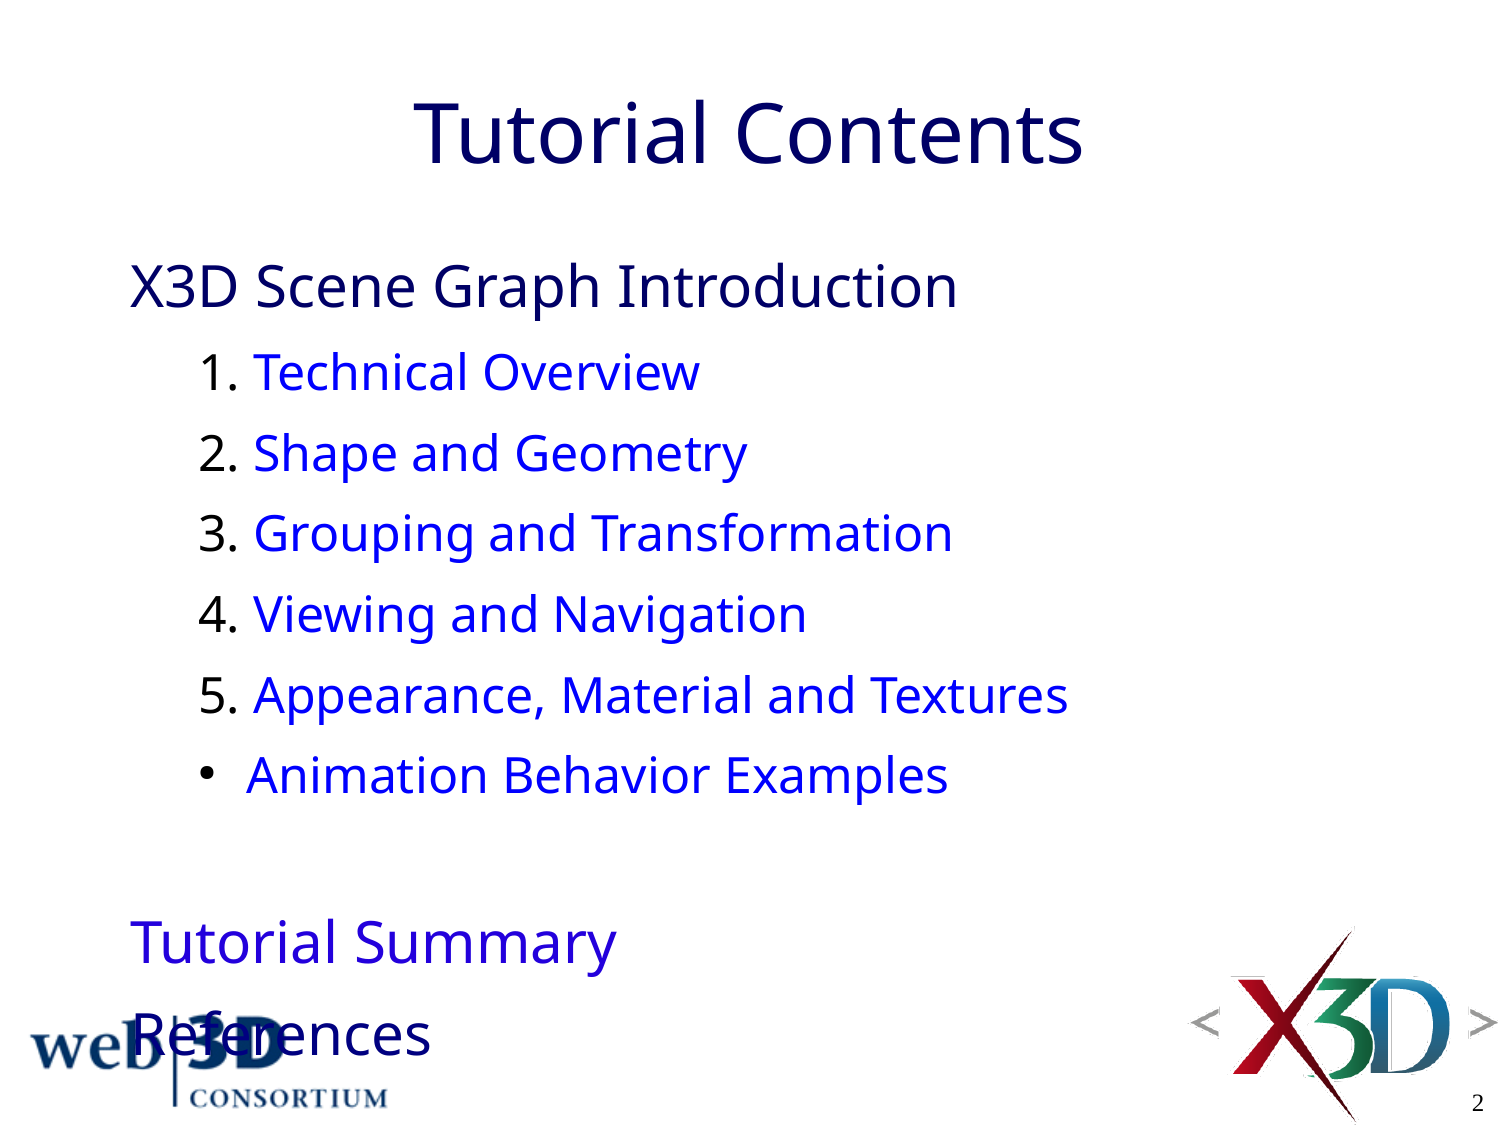

# Tutorial Contents
X3D Scene Graph Introduction
 Technical Overview
 Shape and Geometry
 Grouping and Transformation
 Viewing and Navigation
 Appearance, Material and Textures
 Animation Behavior Examples
Tutorial Summary
References